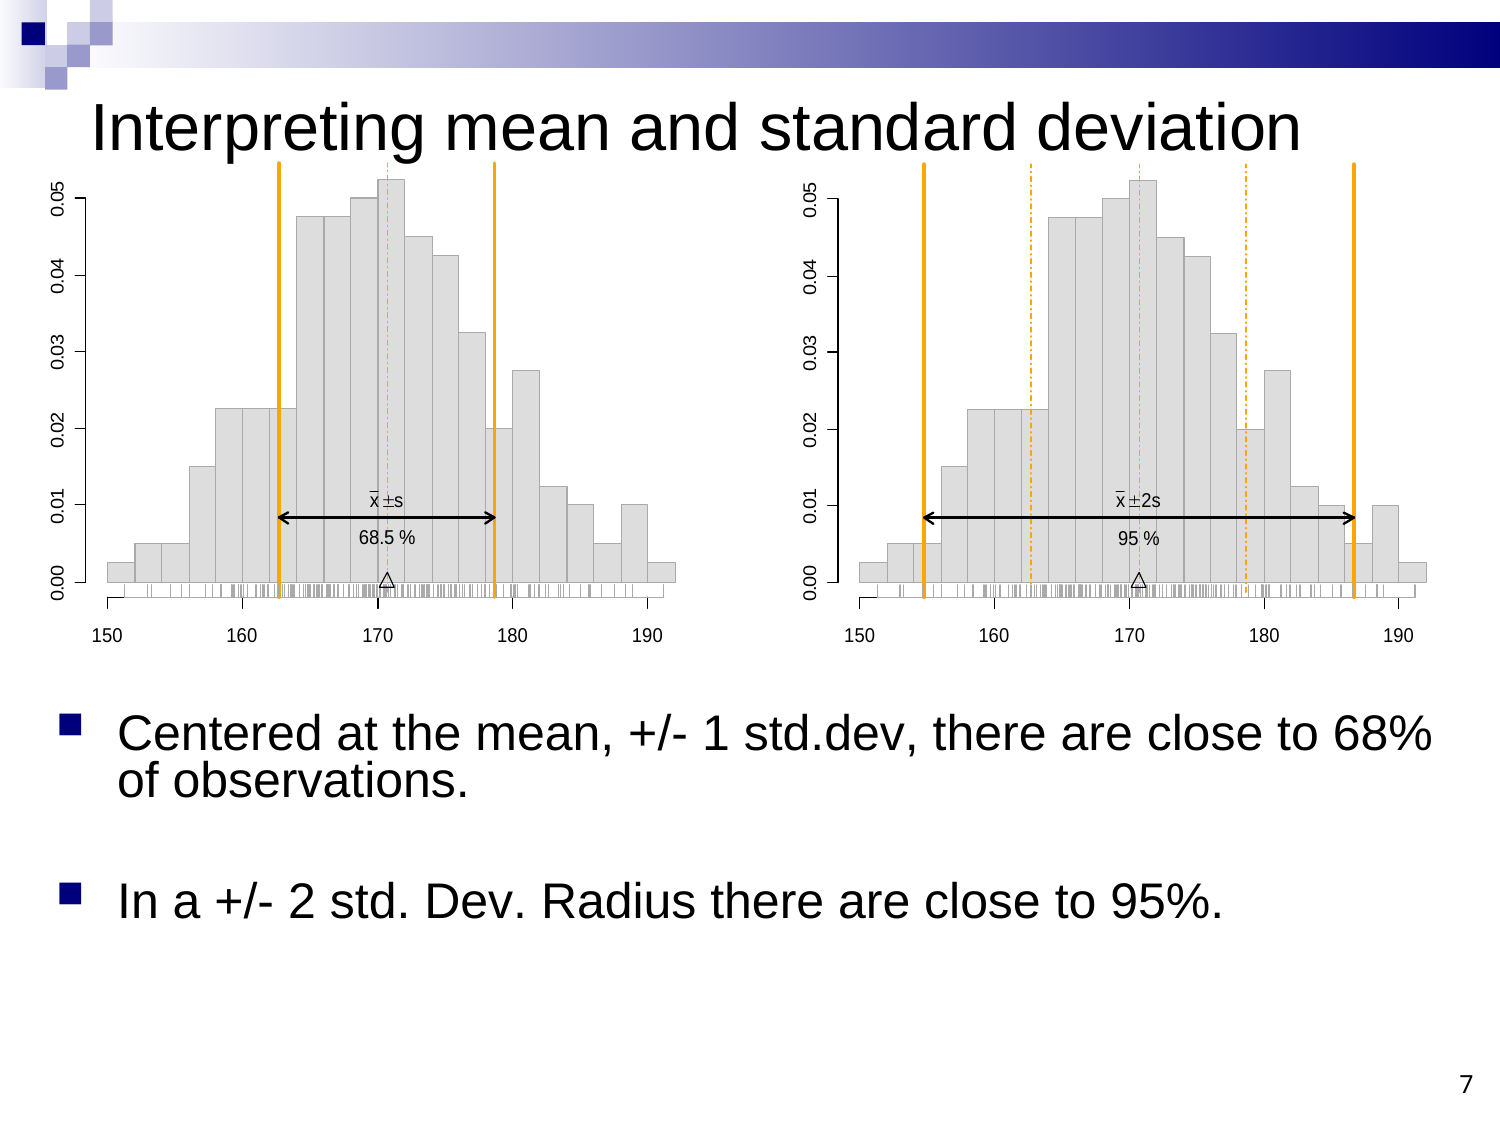

# Interpreting mean and standard deviation
Centered at the mean, +/- 1 std.dev, there are close to 68% of observations.
In a +/- 2 std. Dev. Radius there are close to 95%.